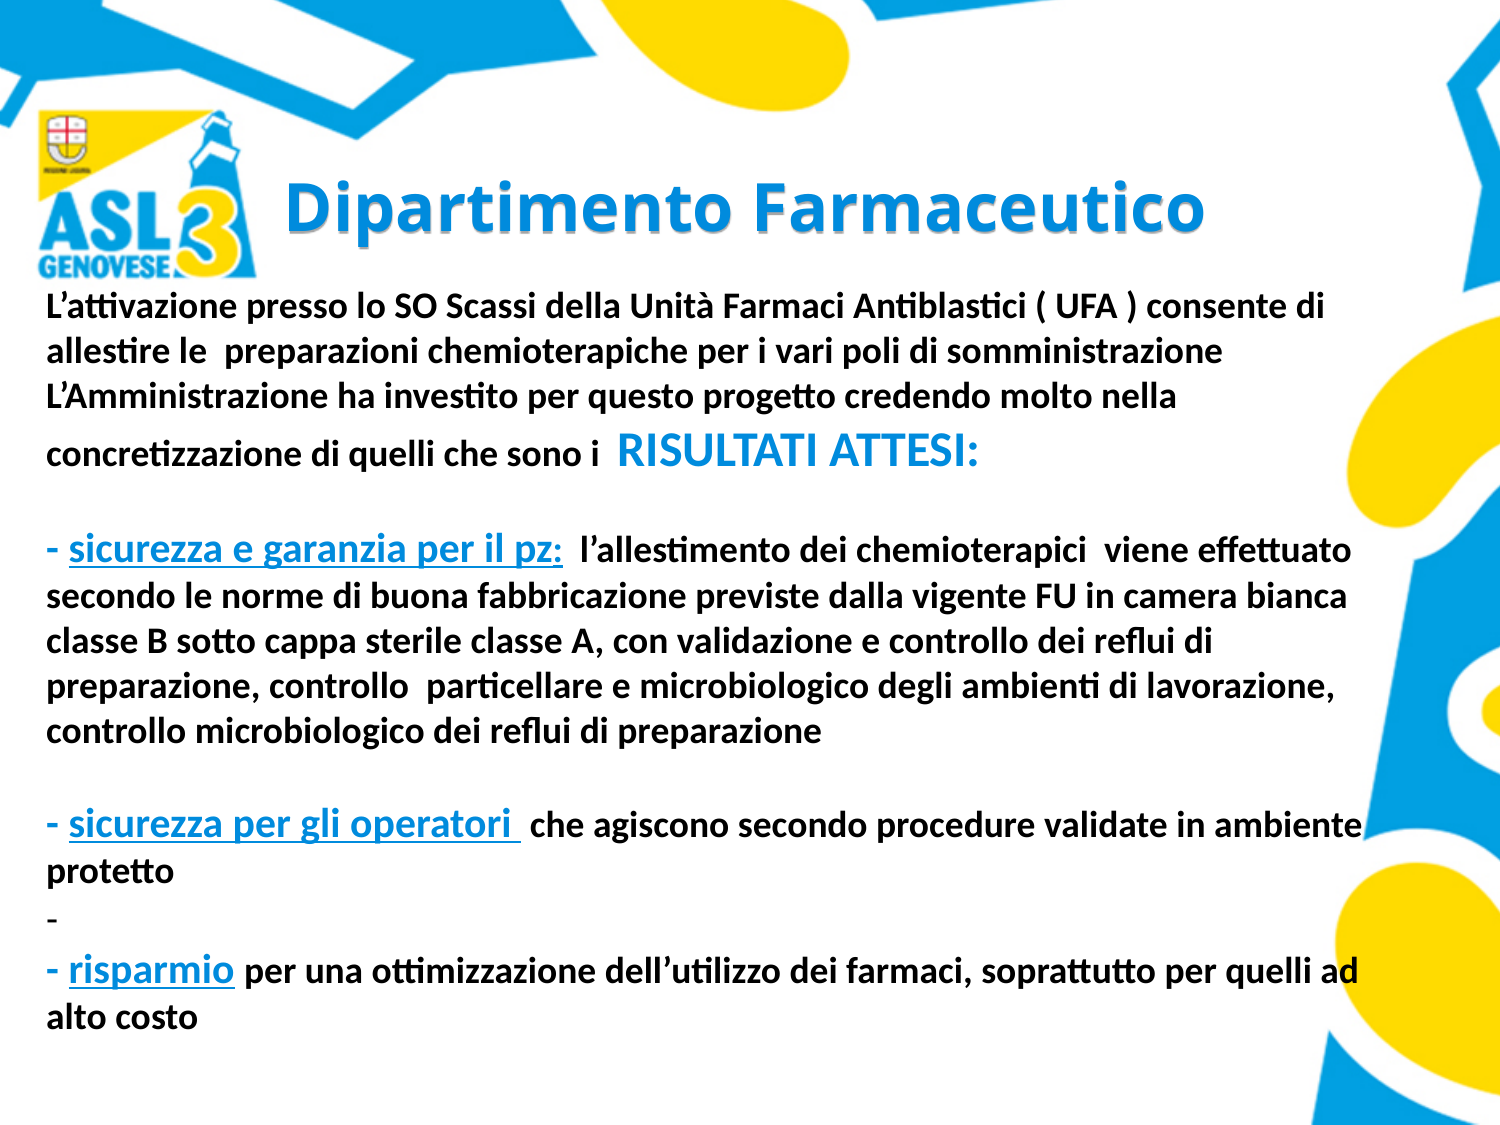

# Dipartimento Farmaceutico
L’attivazione presso lo SO Scassi della Unità Farmaci Antiblastici ( UFA ) consente di allestire le preparazioni chemioterapiche per i vari poli di somministrazione
L’Amministrazione ha investito per questo progetto credendo molto nella concretizzazione di quelli che sono i RISULTATI ATTESI:
- sicurezza e garanzia per il pz: l’allestimento dei chemioterapici viene effettuato secondo le norme di buona fabbricazione previste dalla vigente FU in camera bianca classe B sotto cappa sterile classe A, con validazione e controllo dei reflui di preparazione, controllo particellare e microbiologico degli ambienti di lavorazione, controllo microbiologico dei reflui di preparazione
- sicurezza per gli operatori che agiscono secondo procedure validate in ambiente protetto
- risparmio per una ottimizzazione dell’utilizzo dei farmaci, soprattutto per quelli ad alto costo